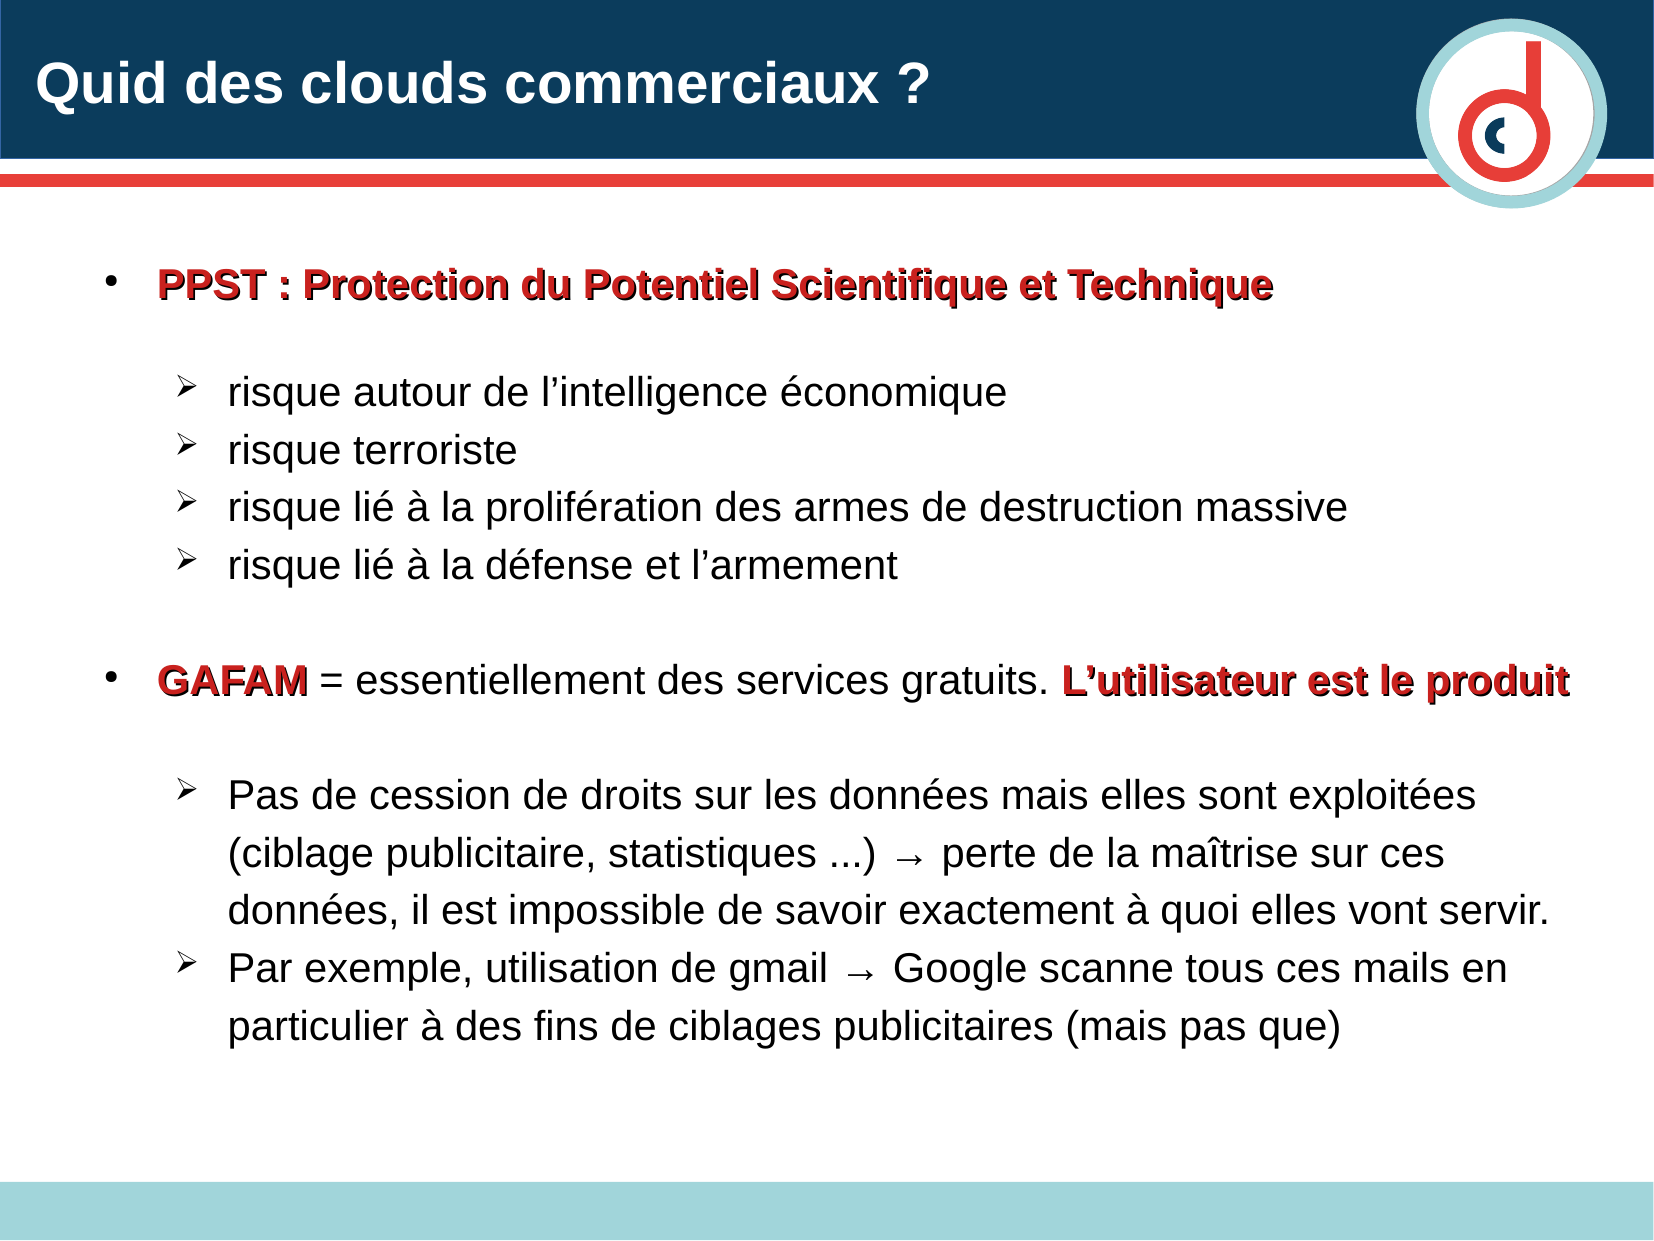

# Quid des clouds commerciaux ?
PPST : Protection du Potentiel Scientifique et Technique
risque autour de l’intelligence économique
risque terroriste
risque lié à la prolifération des armes de destruction massive
risque lié à la défense et l’armement
GAFAM = essentiellement des services gratuits. L’utilisateur est le produit
Pas de cession de droits sur les données mais elles sont exploitées (ciblage publicitaire, statistiques ...) → perte de la maîtrise sur ces données, il est impossible de savoir exactement à quoi elles vont servir.
Par exemple, utilisation de gmail → Google scanne tous ces mails en particulier à des fins de ciblages publicitaires (mais pas que)